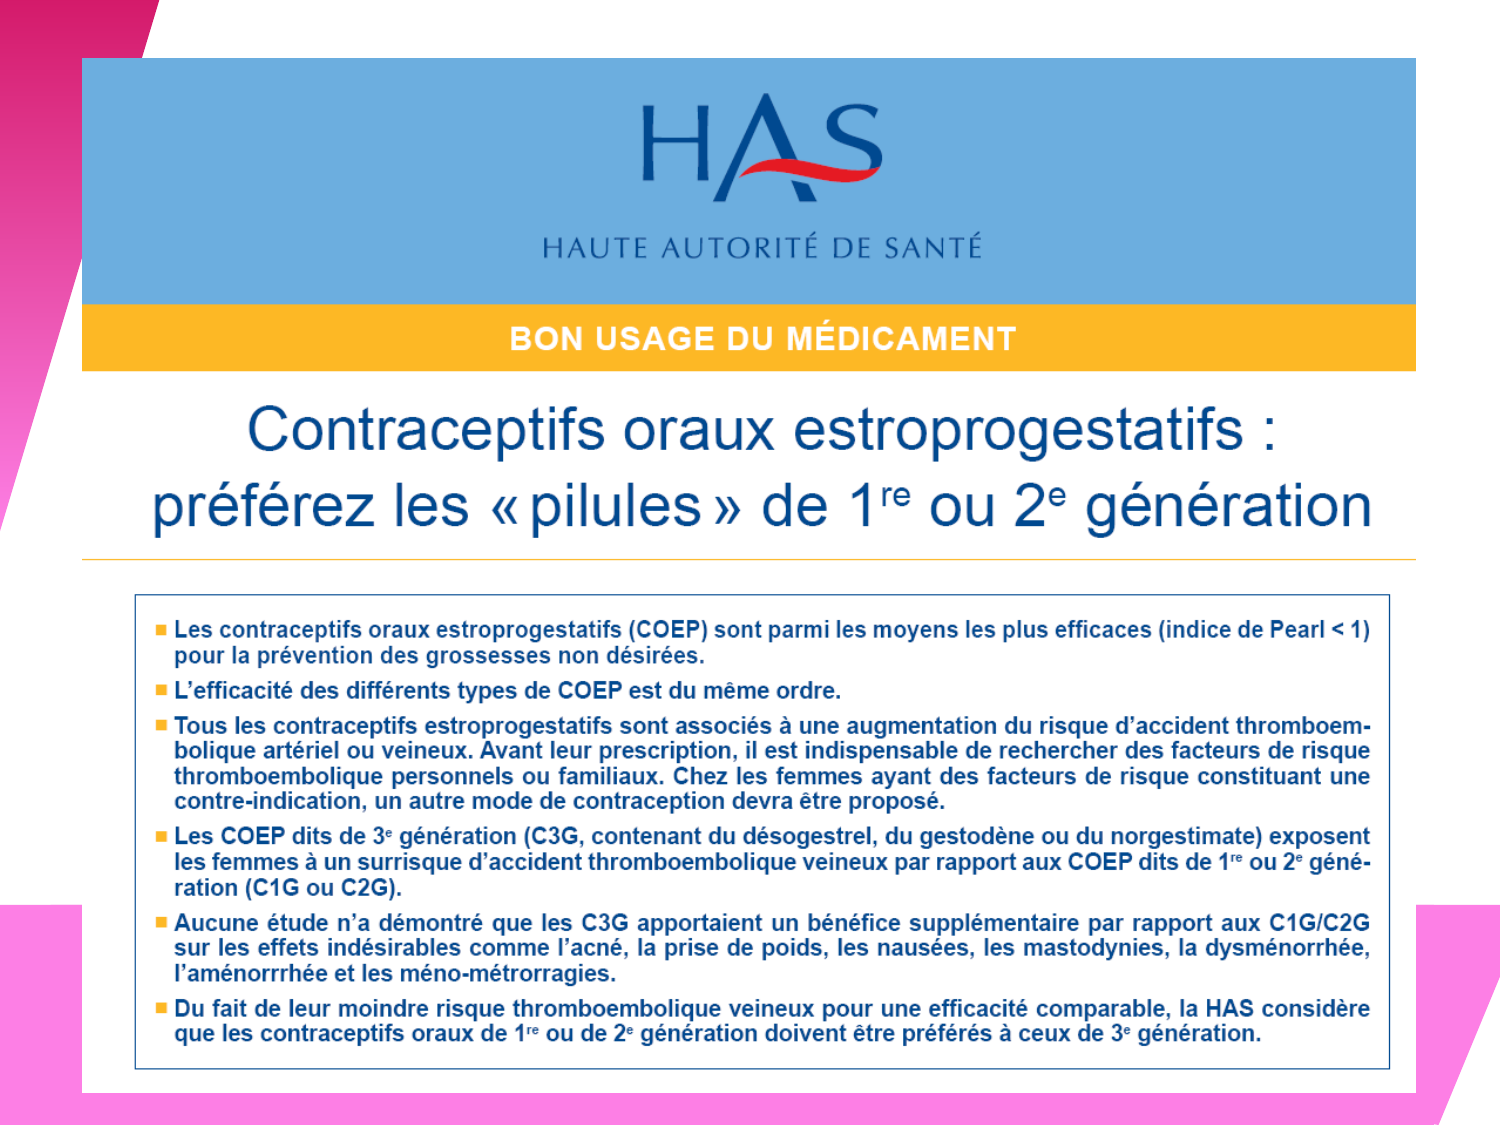

#
Possibilité d’écrire du texte dessus en rajoutant une « ZONE DE TEXTE »